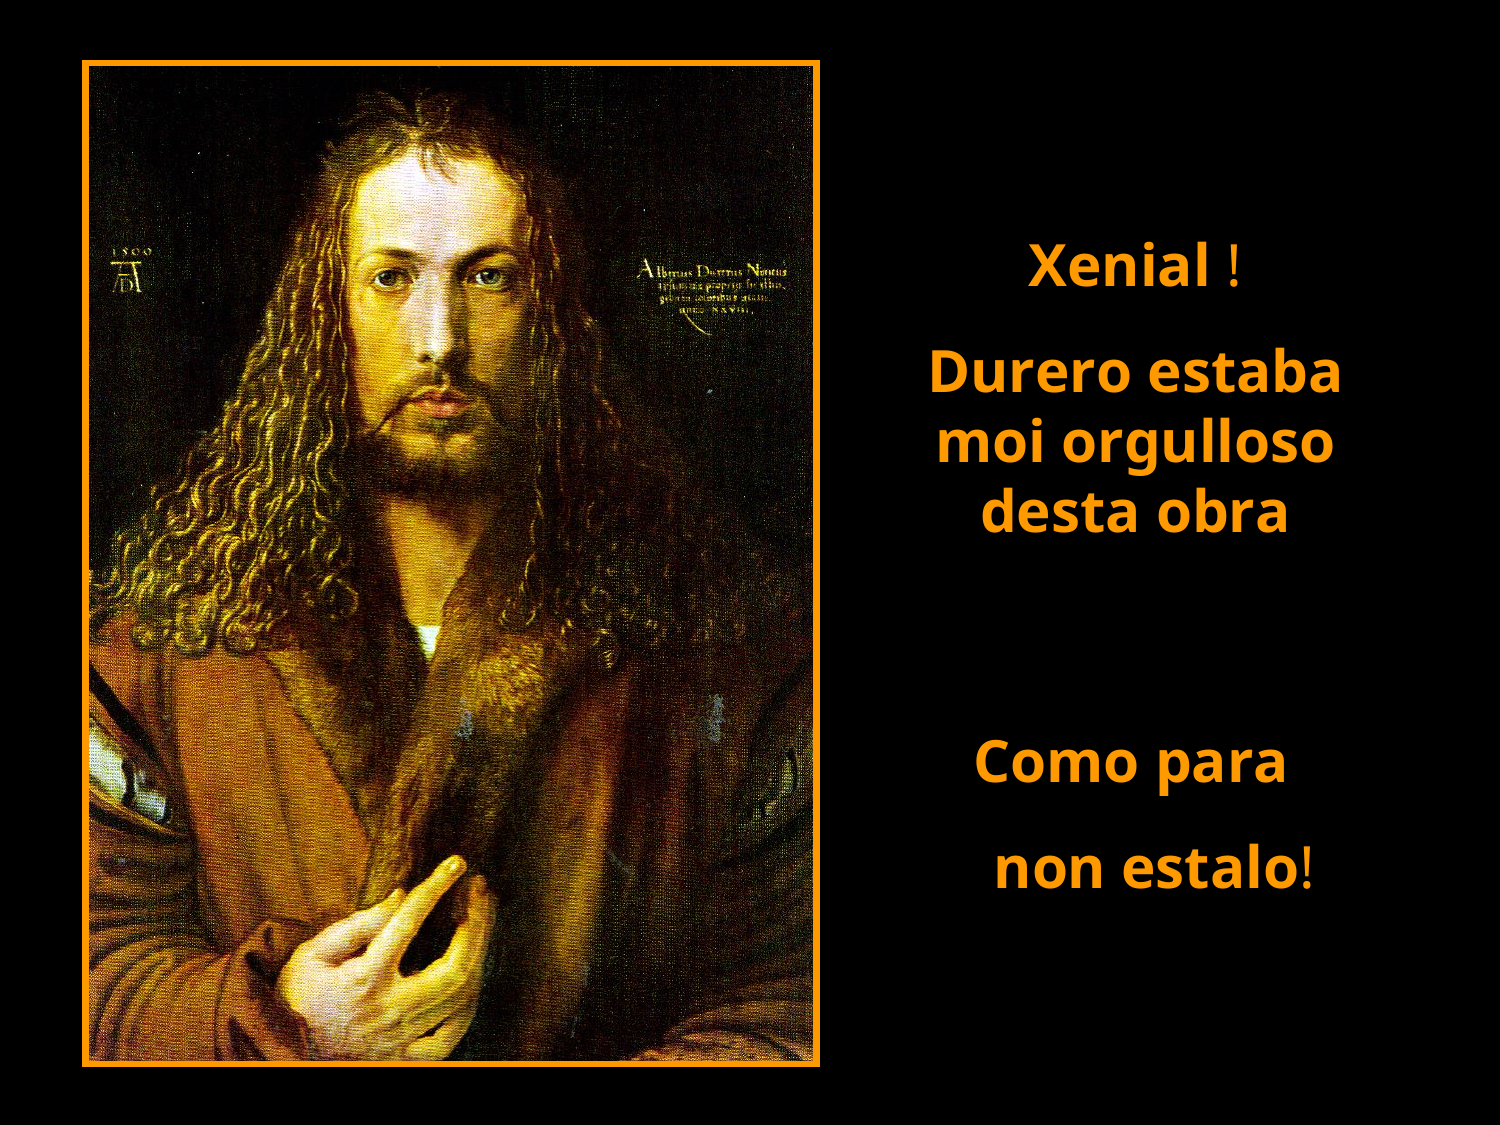

Xenial !
Durero estaba moi orgulloso desta obra
Como para
 non estalo!